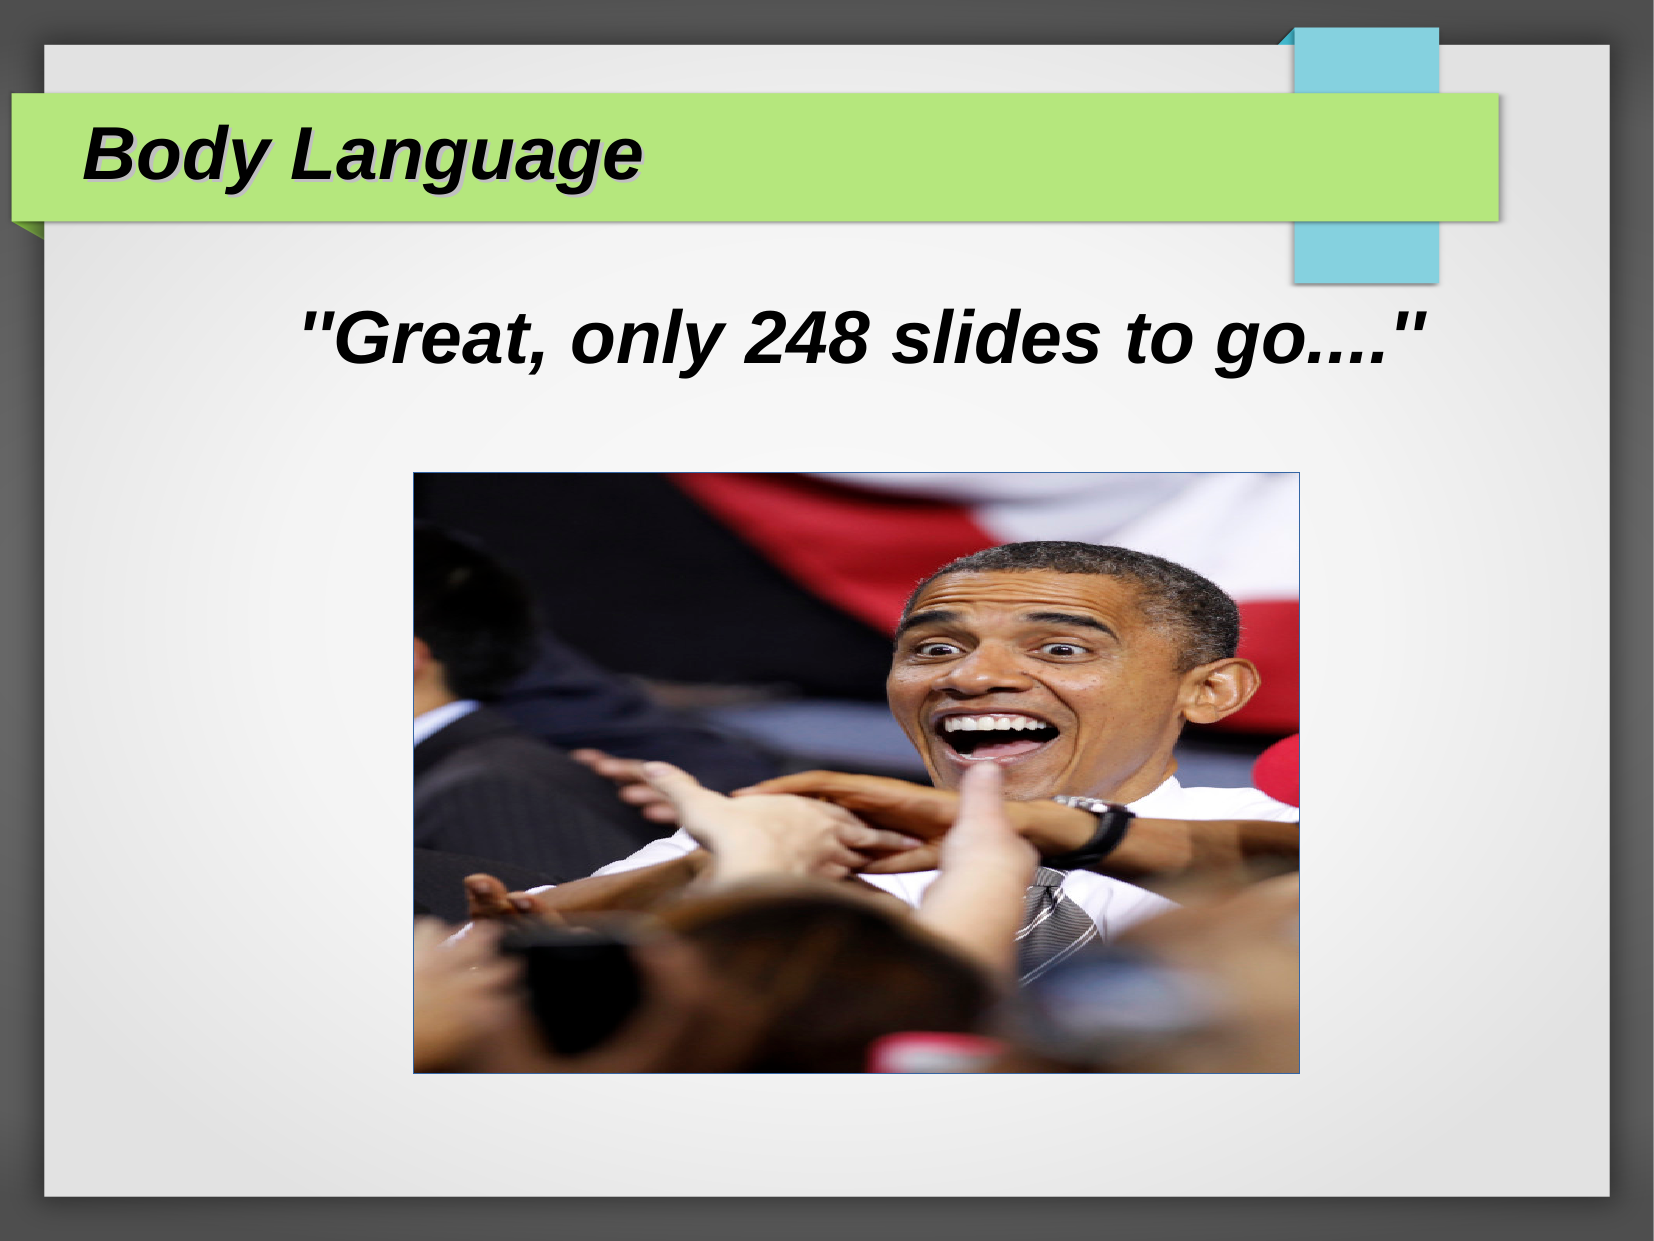

# Body Language
''Great, only 248 slides to go....''